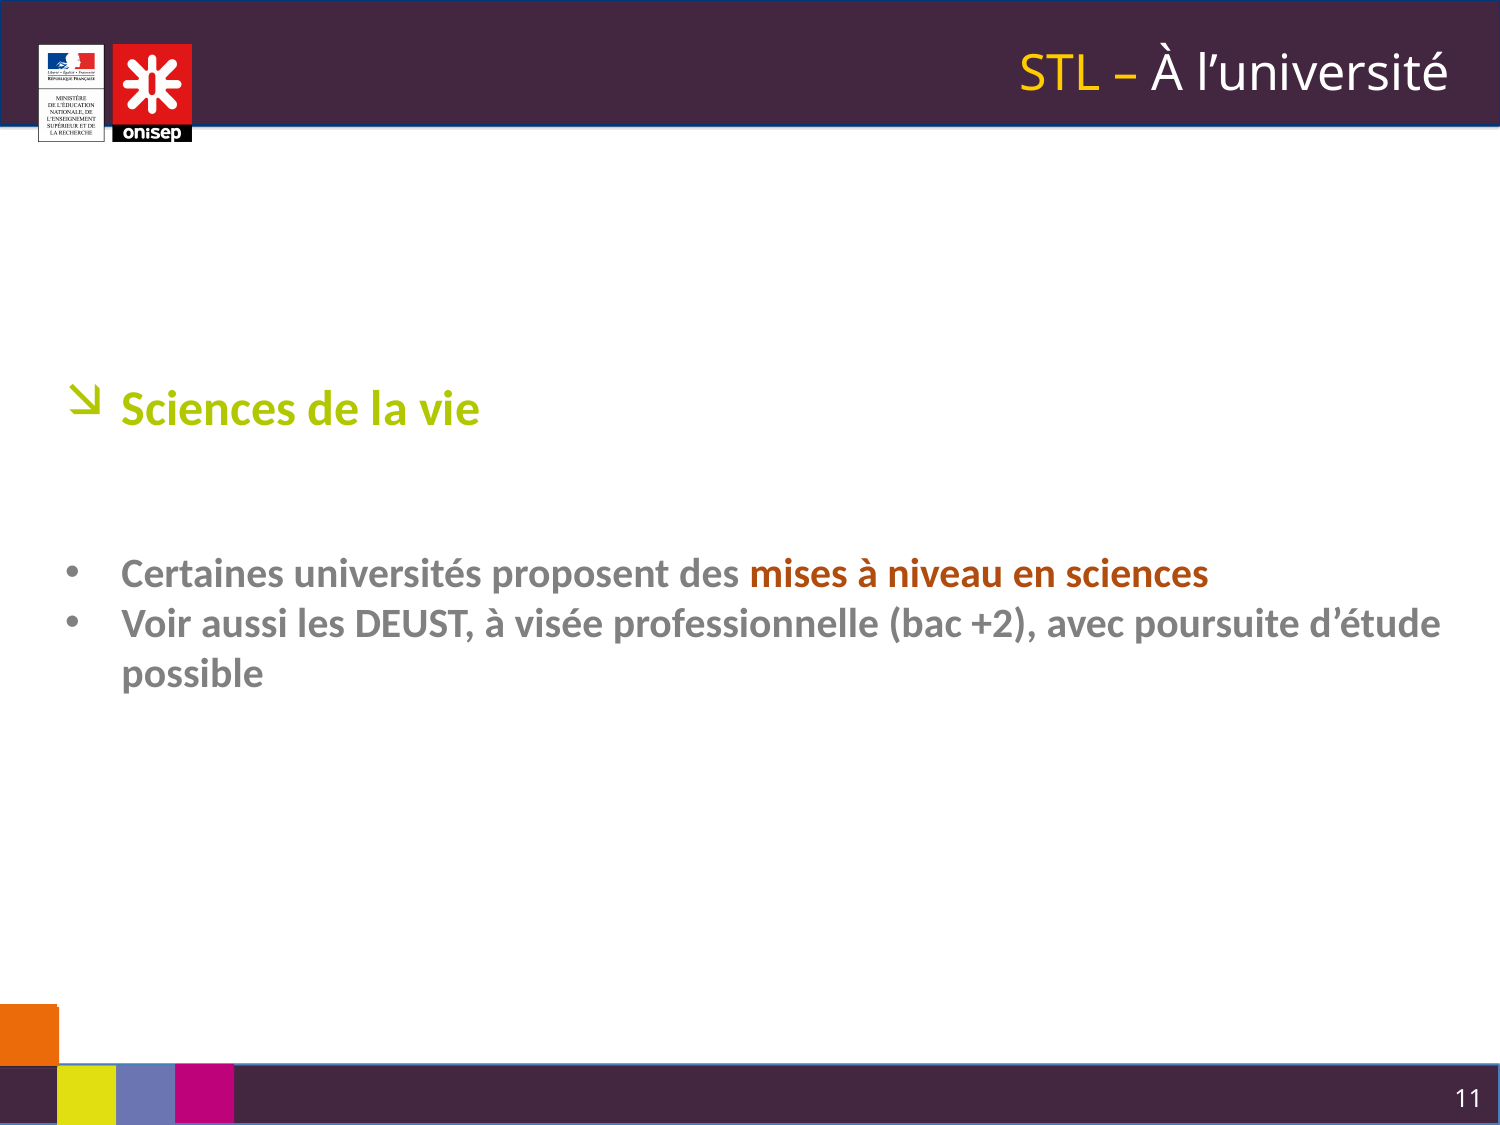

STL – À l’université
Sciences de la vie
Certaines universités proposent des mises à niveau en sciences
Voir aussi les DEUST, à visée professionnelle (bac +2), avec poursuite d’étude possible